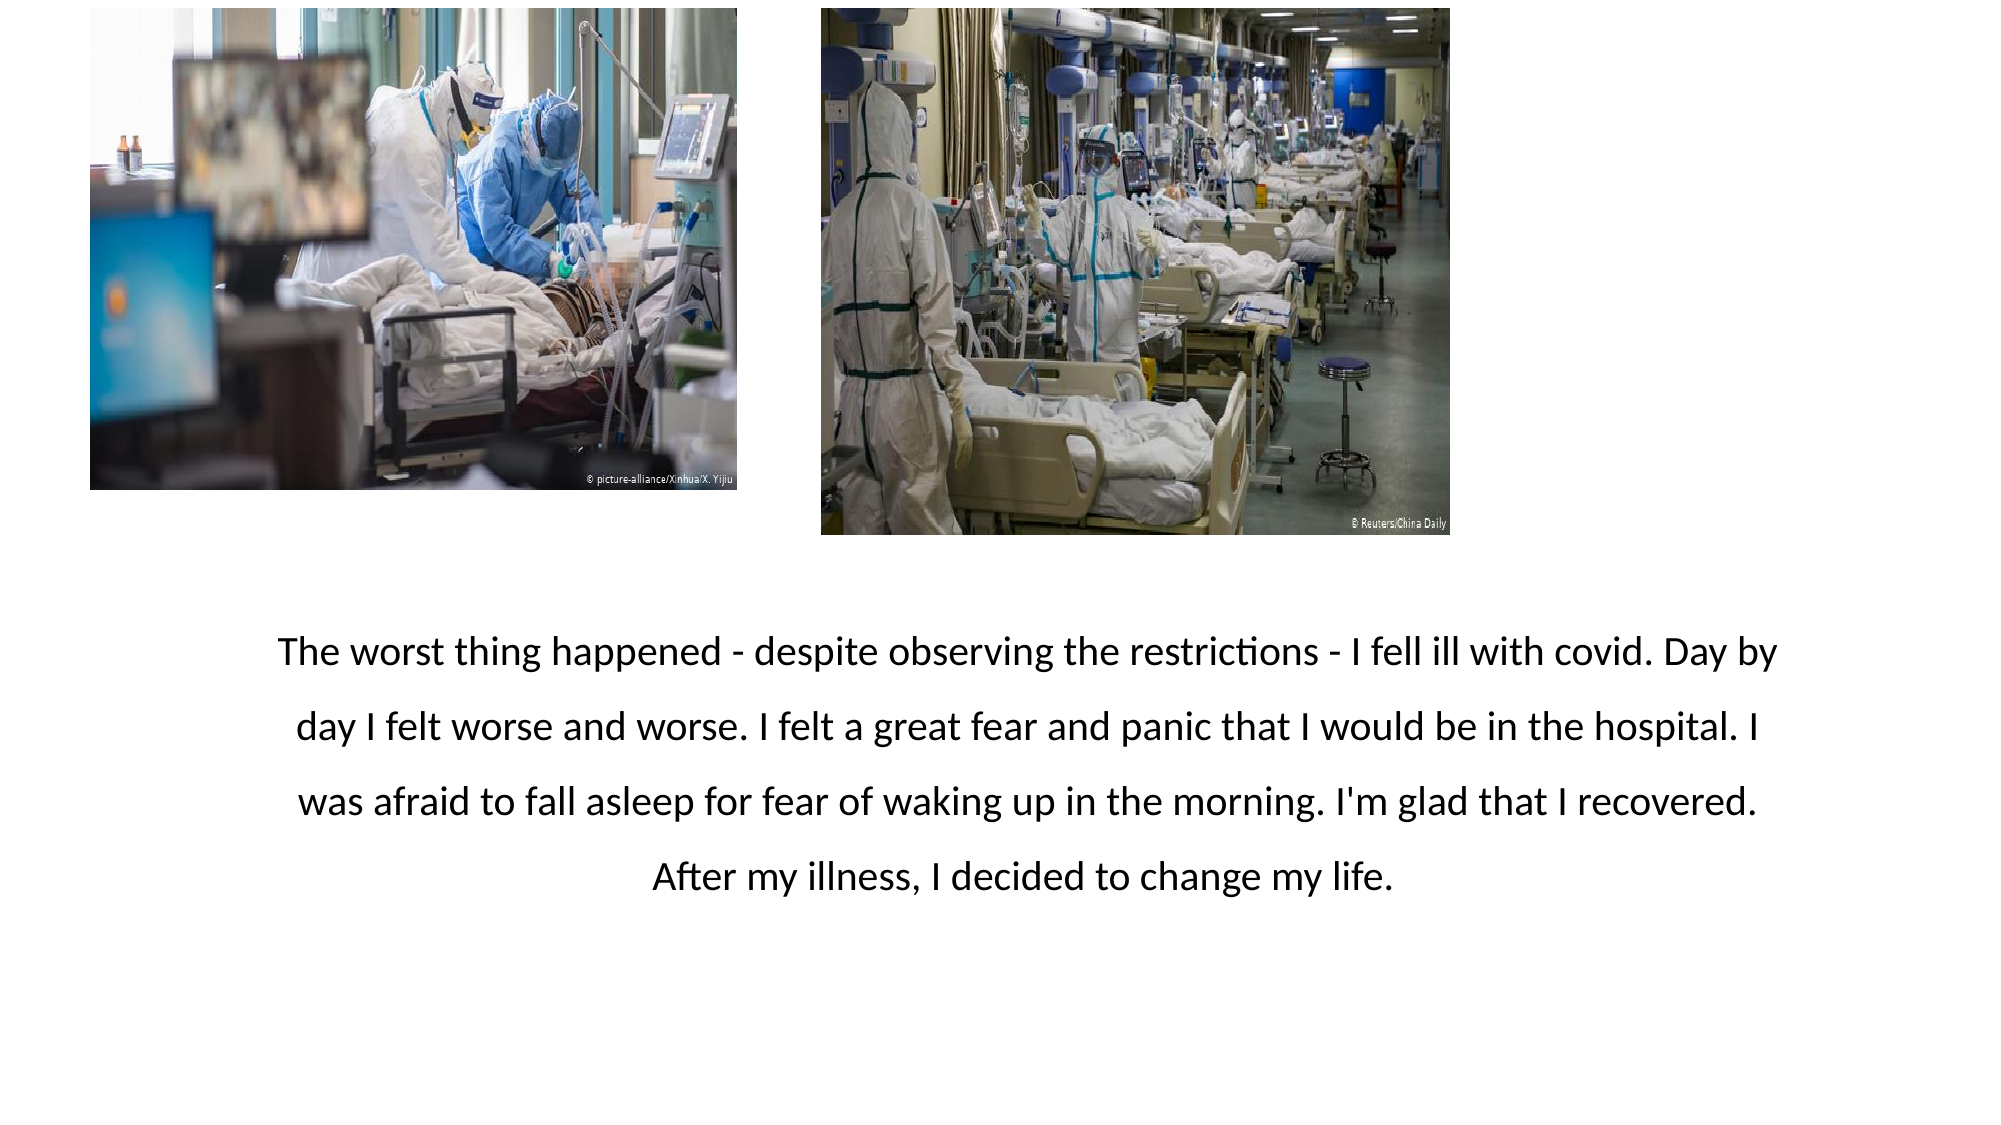

# The worst thing happened - despite observing the restrictions - I fell ill with covid. Day by day I felt worse and worse. I felt a great fear and panic that I would be in the hospital. I was afraid to fall asleep for fear of waking up in the morning. I'm glad that I recovered. After my illness, I decided to change my life.